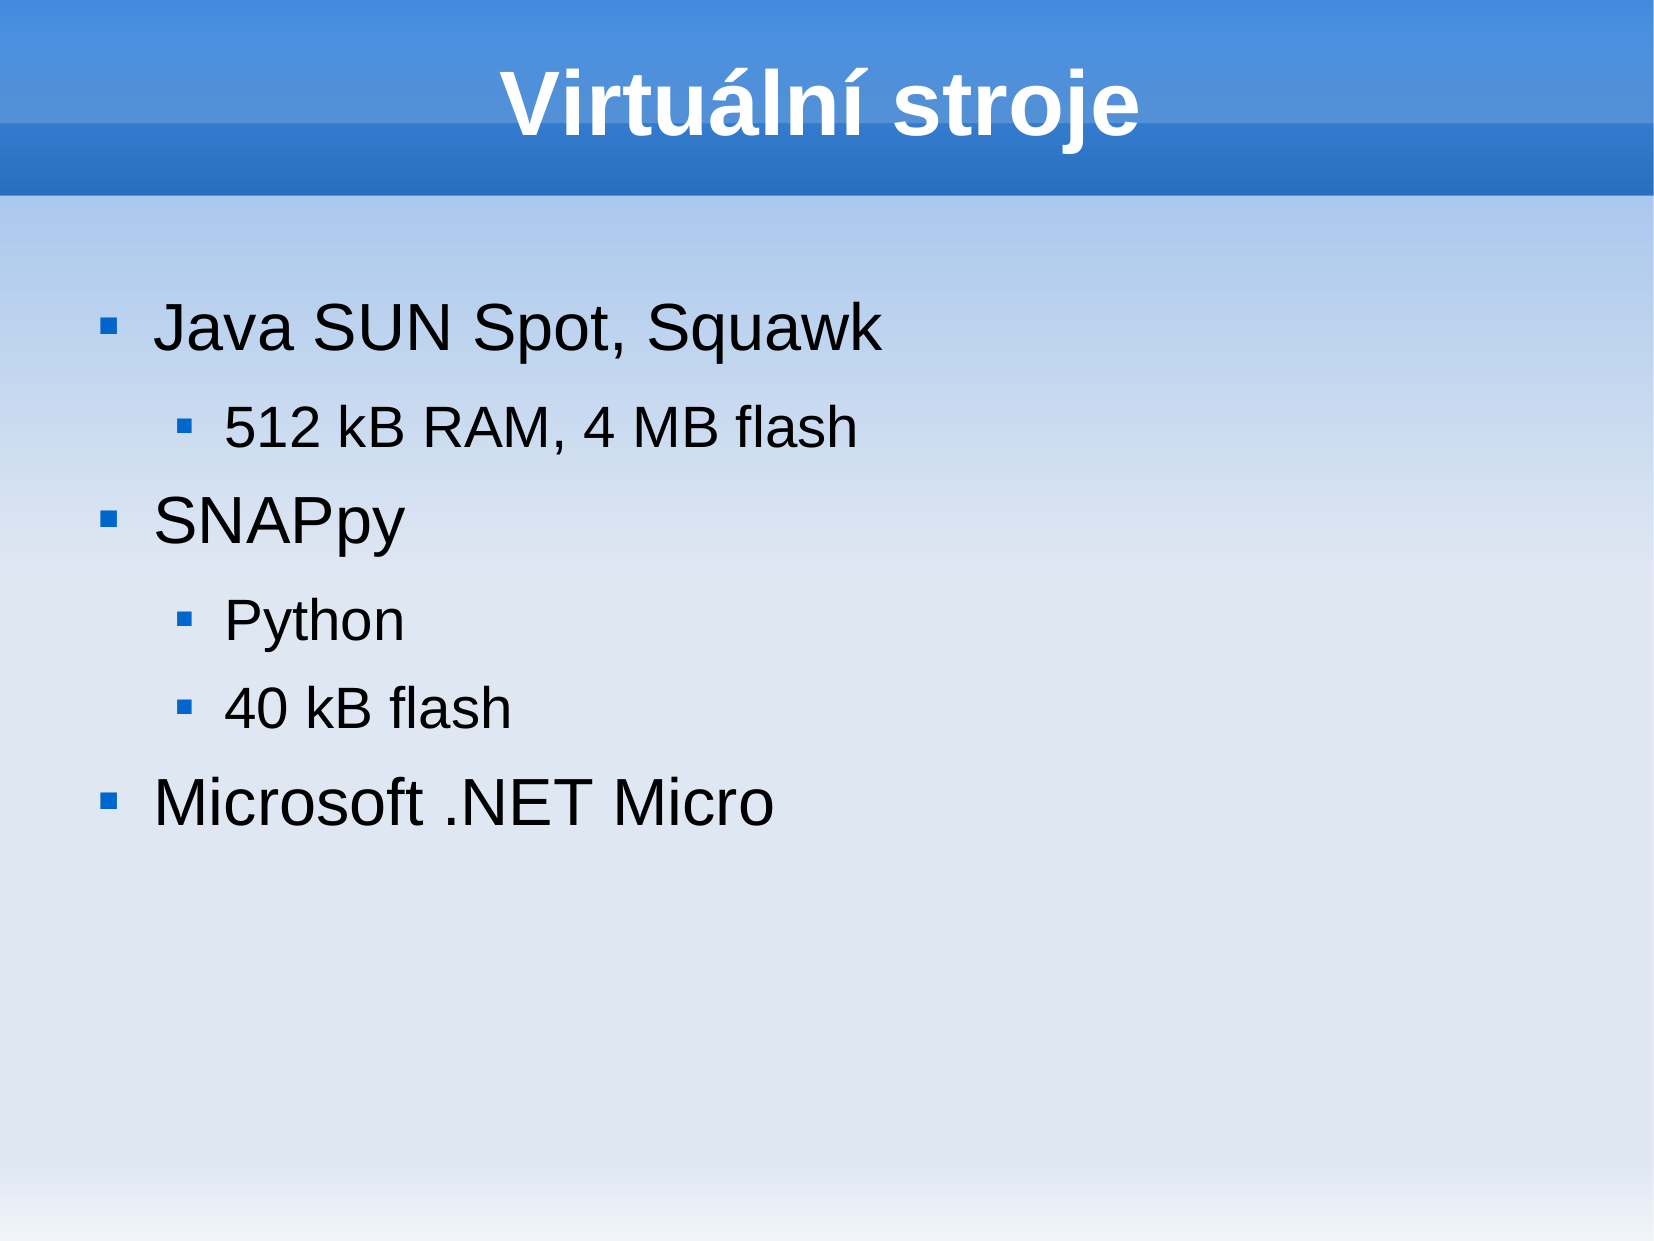

# Virtuální stroje
Java SUN Spot, Squawk
512 kB RAM, 4 MB flash
SNAPpy
Python
40 kB flash
Microsoft .NET Micro